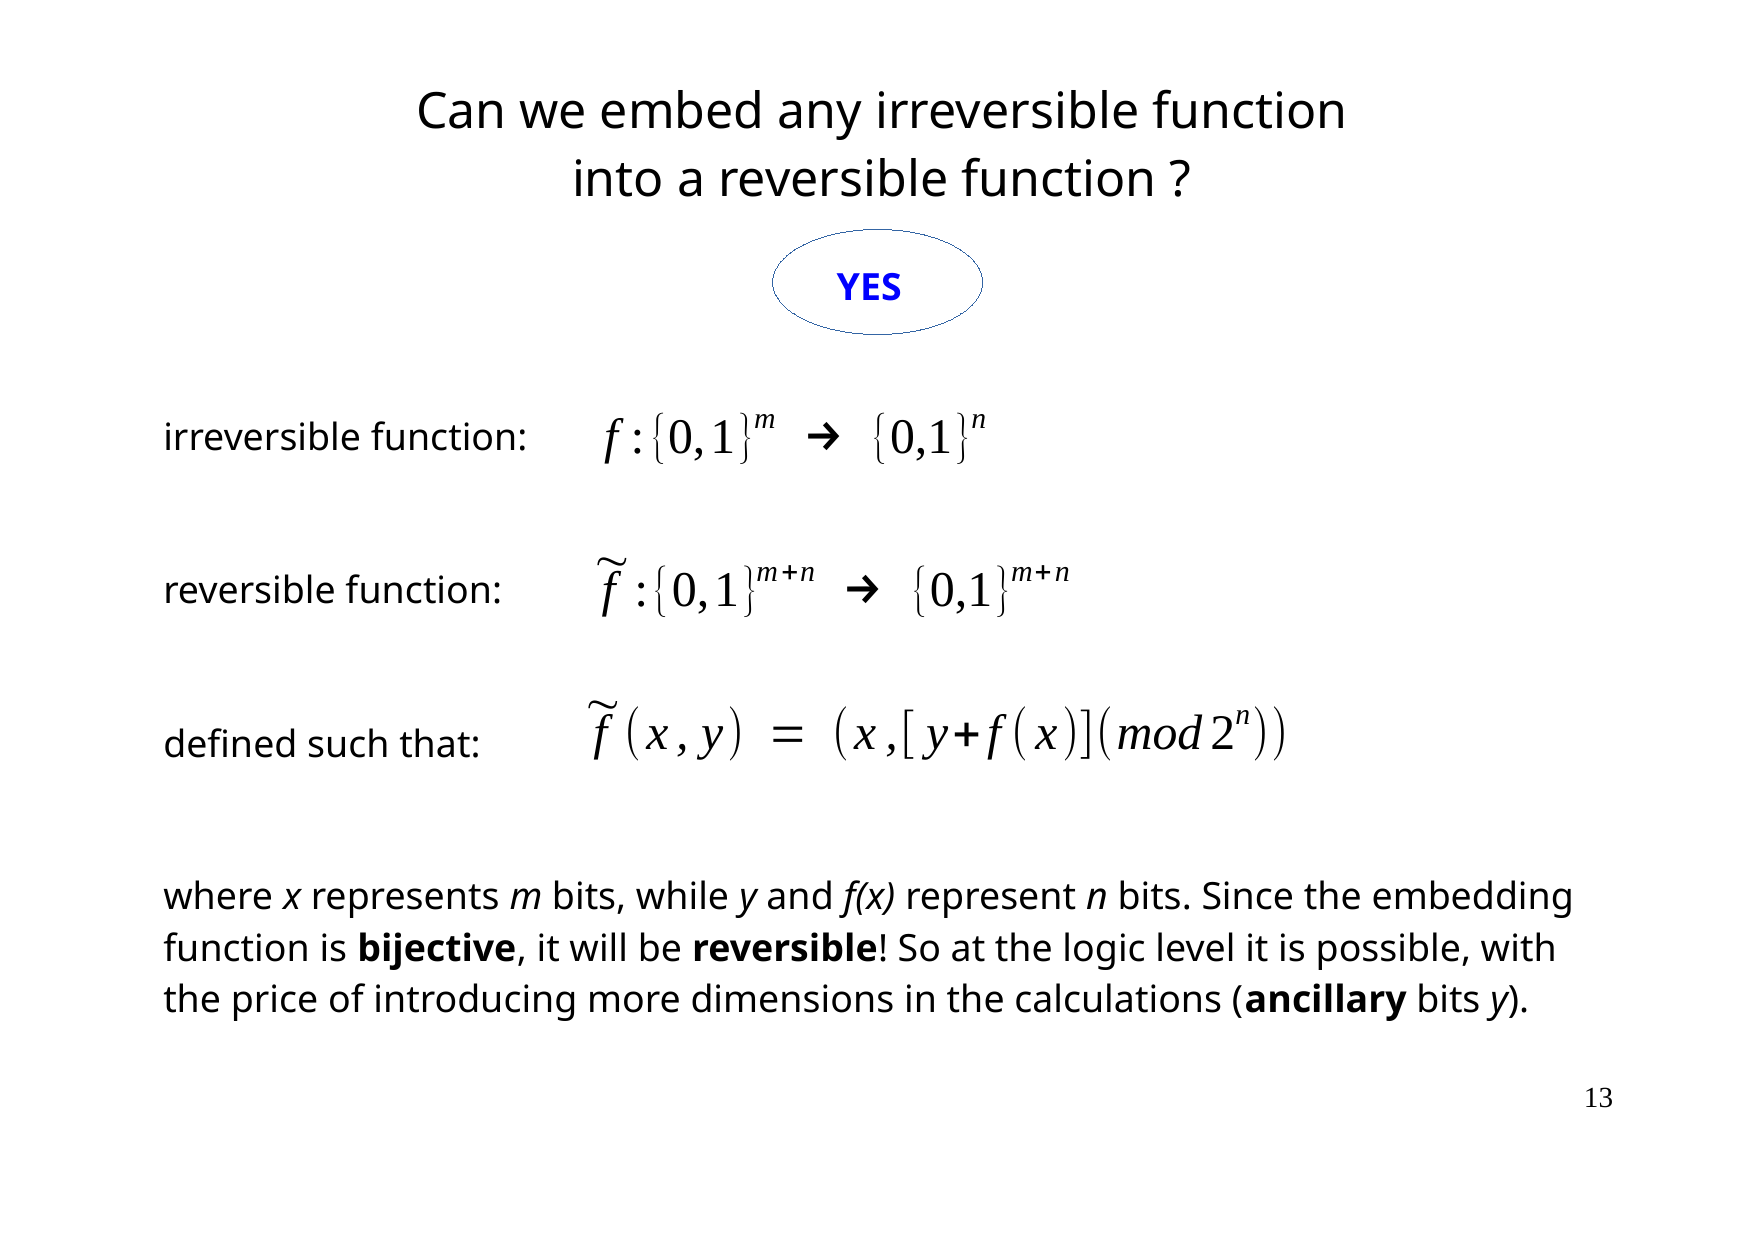

Can we embed any irreversible function
into a reversible function ?
YES
irreversible function:
reversible function:
defined such that:
where x represents m bits, while y and f(x) represent n bits. Since the embedding
function is bijective, it will be reversible! So at the logic level it is possible, with
the price of introducing more dimensions in the calculations (ancillary bits y).
13